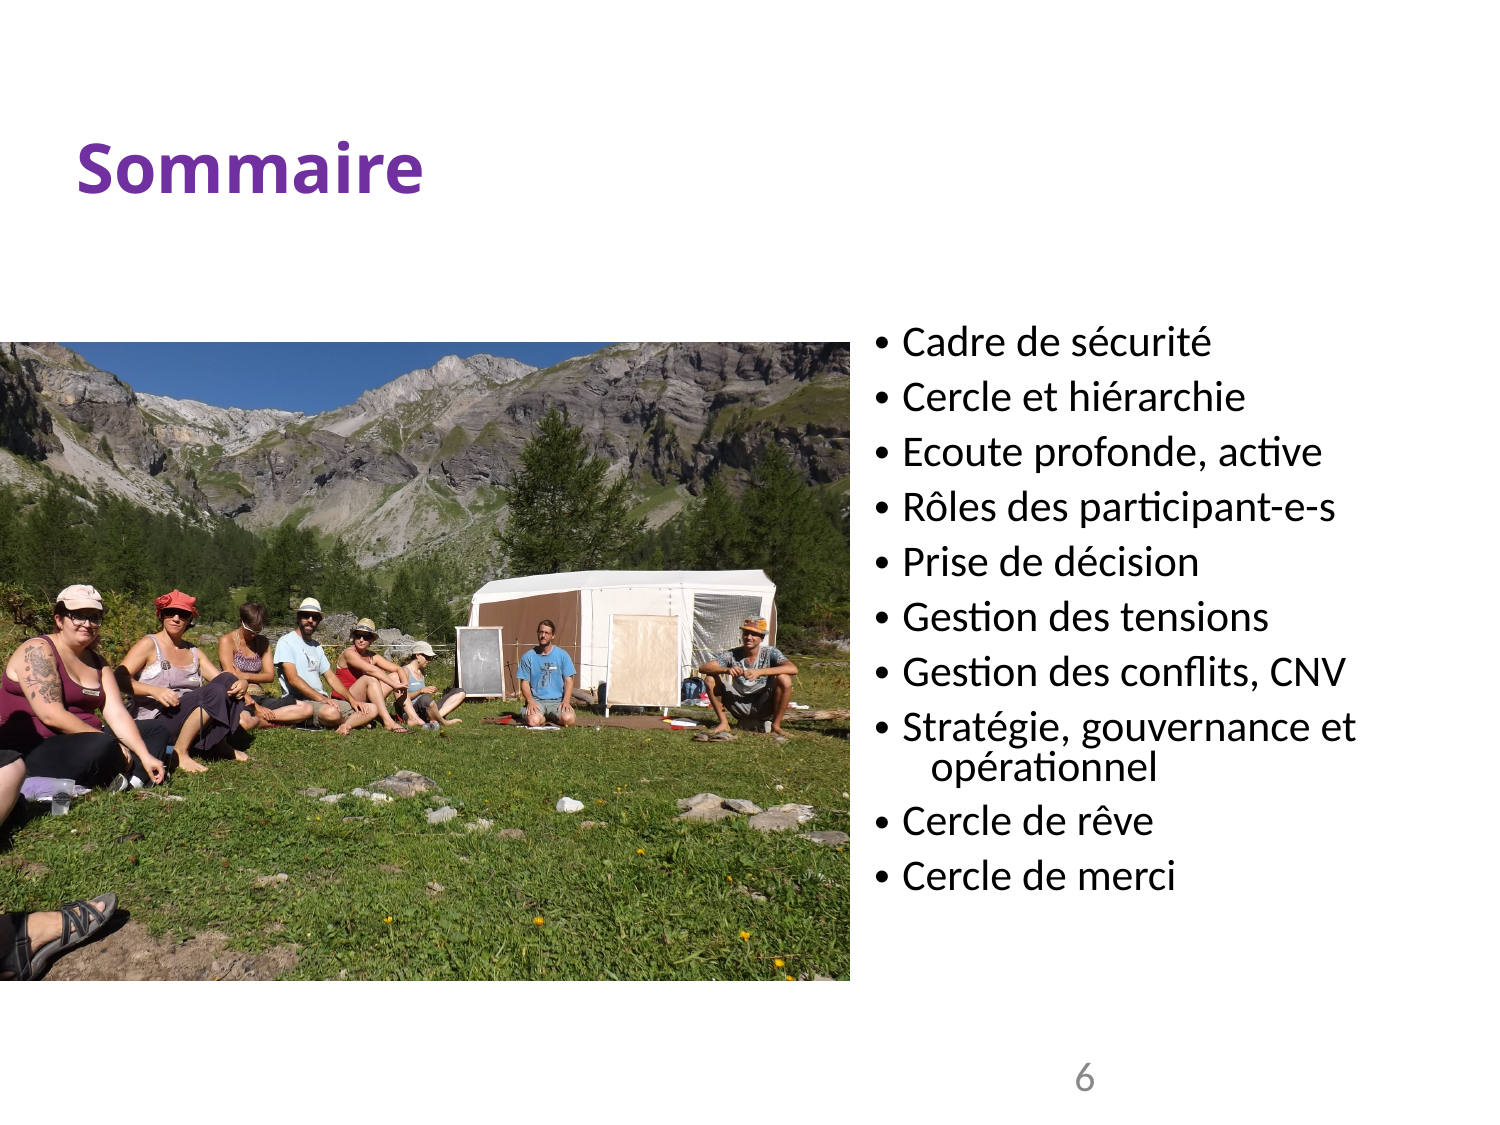

# Sommaire
Cadre de sécurité
Cercle et hiérarchie
Ecoute profonde, active
Rôles des participant-e-s
Prise de décision
Gestion des tensions
Gestion des conflits, CNV
Stratégie, gouvernance et opérationnel
Cercle de rêve
Cercle de merci
6